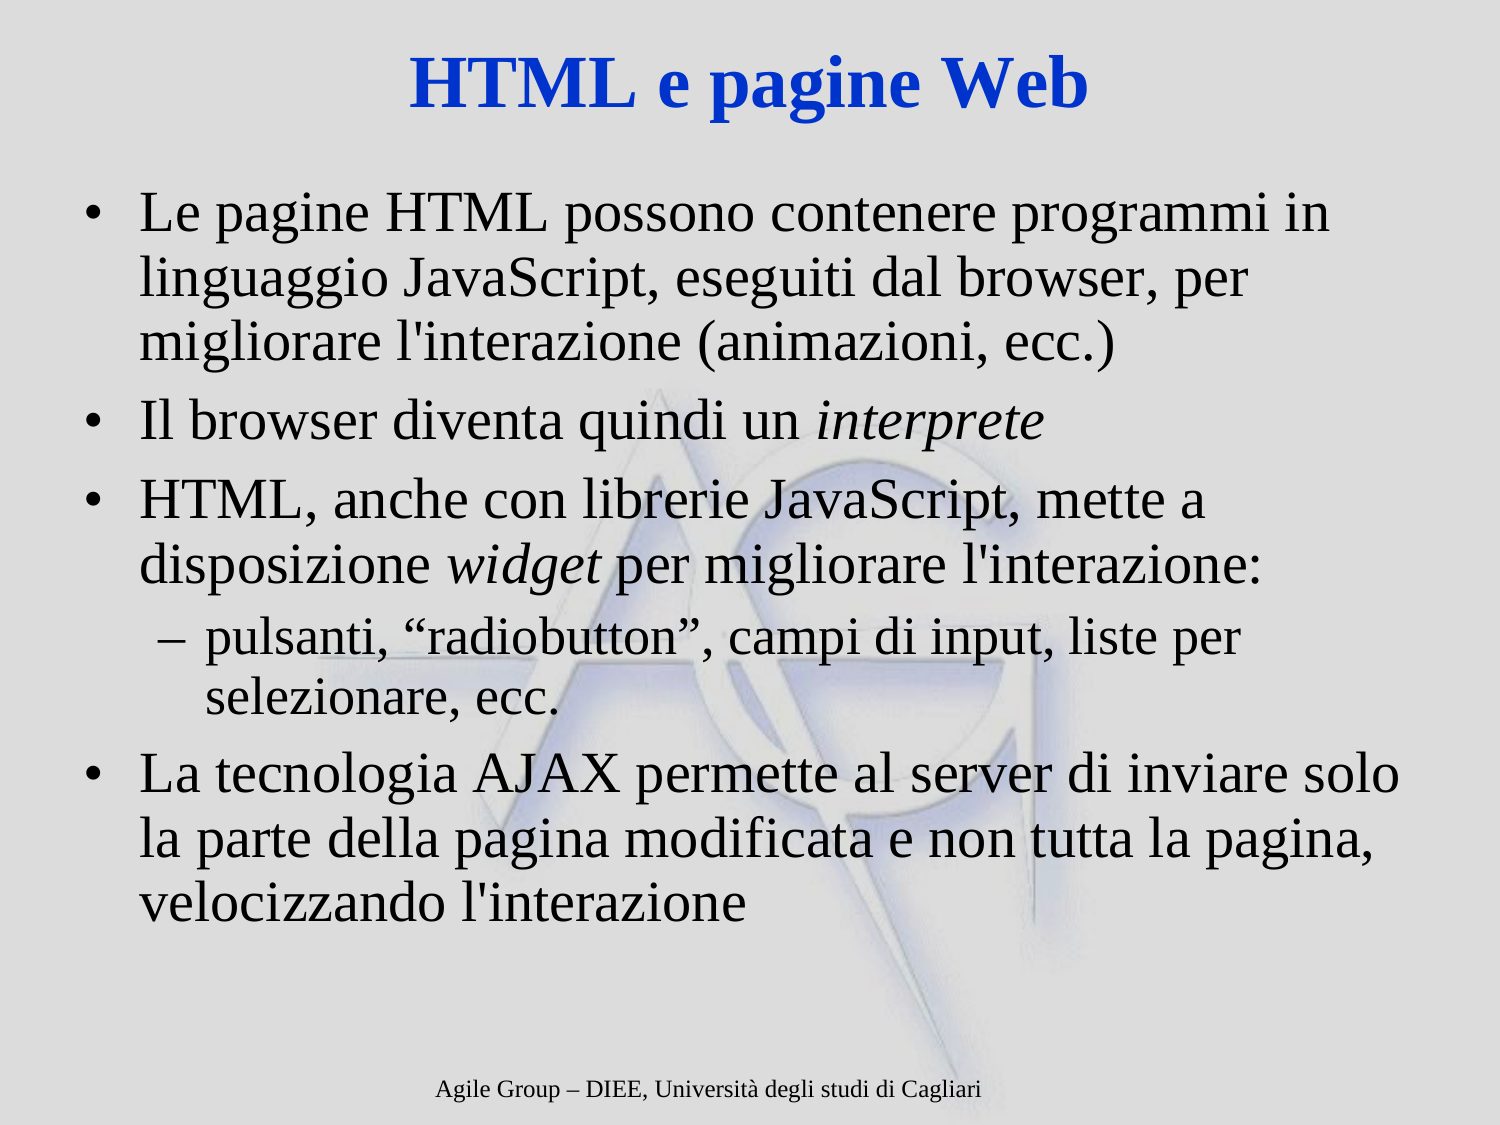

# HTML e pagine Web
Le pagine HTML possono contenere programmi in linguaggio JavaScript, eseguiti dal browser, per migliorare l'interazione (animazioni, ecc.)
Il browser diventa quindi un interprete
HTML, anche con librerie JavaScript, mette a disposizione widget per migliorare l'interazione:
pulsanti, “radiobutton”, campi di input, liste per selezionare, ecc.
La tecnologia AJAX permette al server di inviare solo la parte della pagina modificata e non tutta la pagina, velocizzando l'interazione